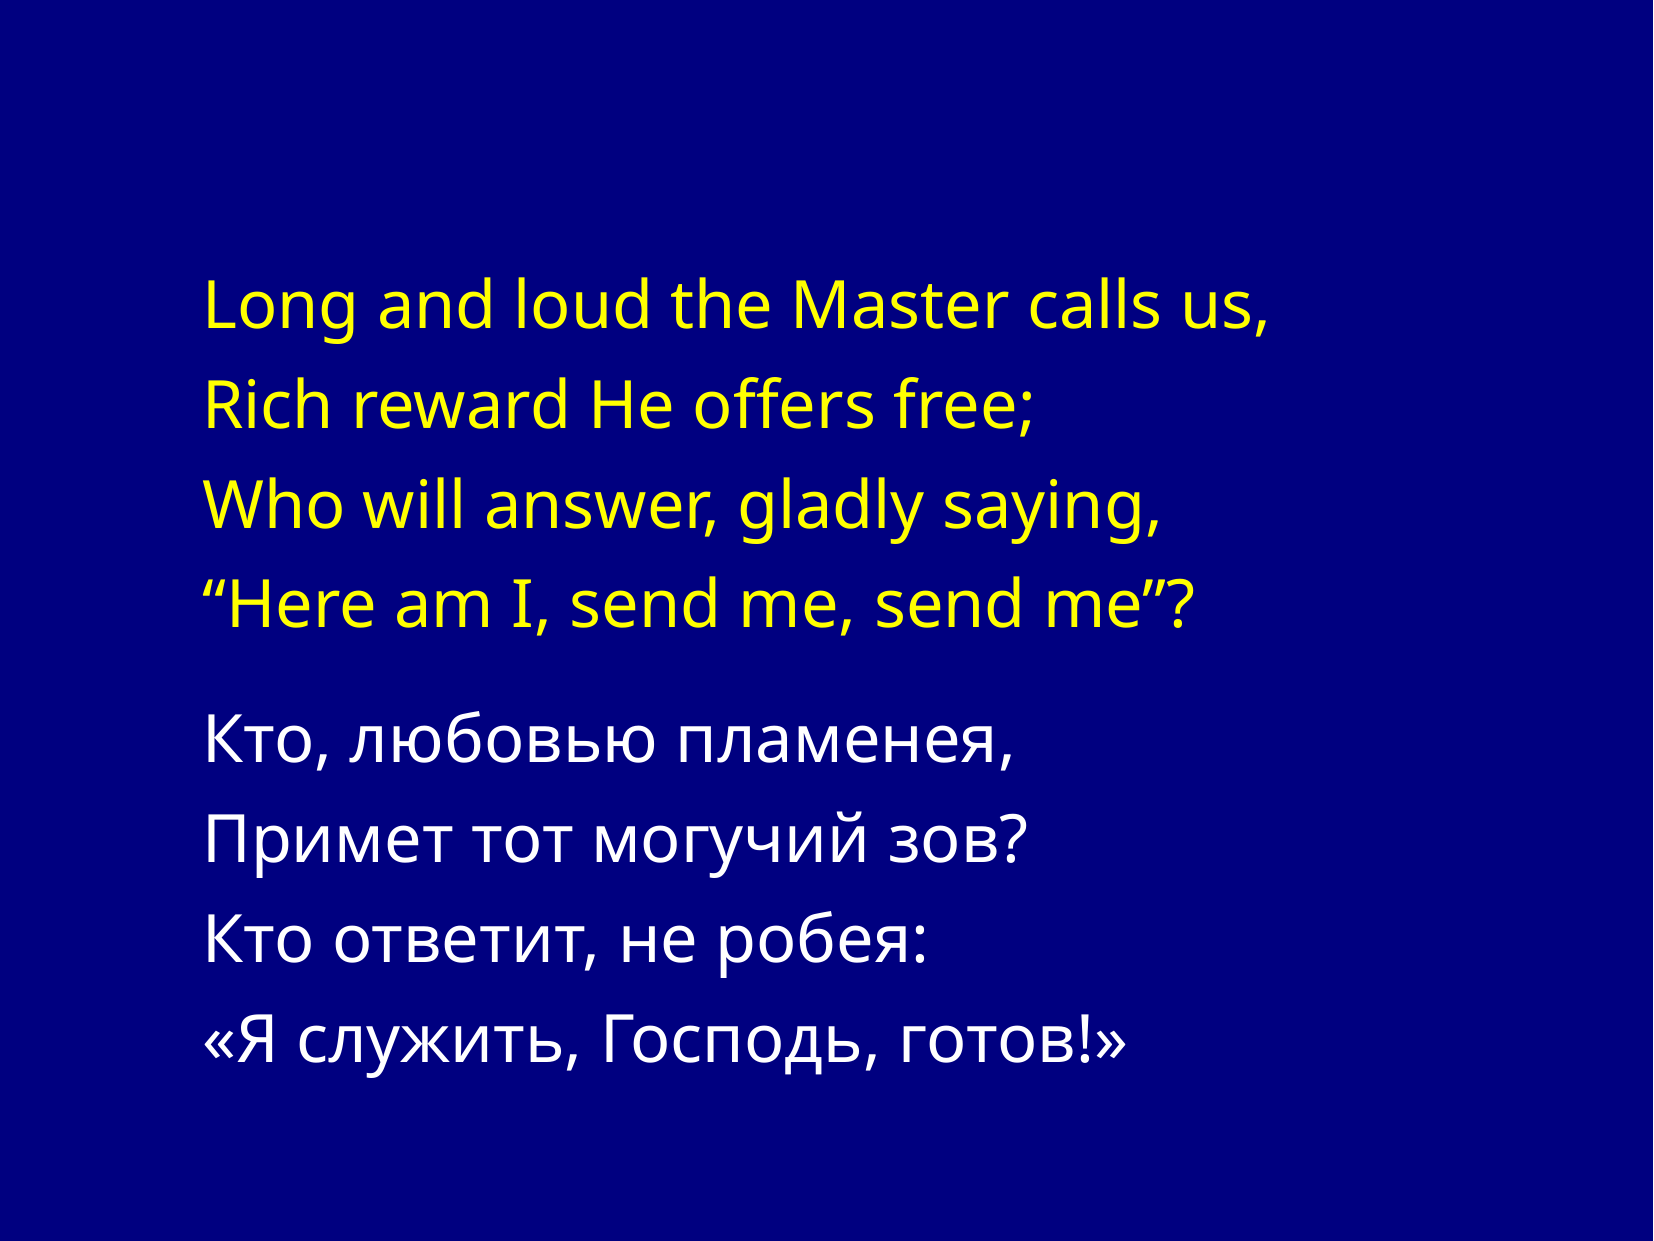

Long and loud the Master calls us,
	Rich reward He offers free;
	Who will answer, gladly saying,
	“Here am I, send me, send me”?
	Кто, любовью пламенея,
	Примет тот могучий зов?
	Кто ответит, не робея:
	«Я служить, Господь, готов!»